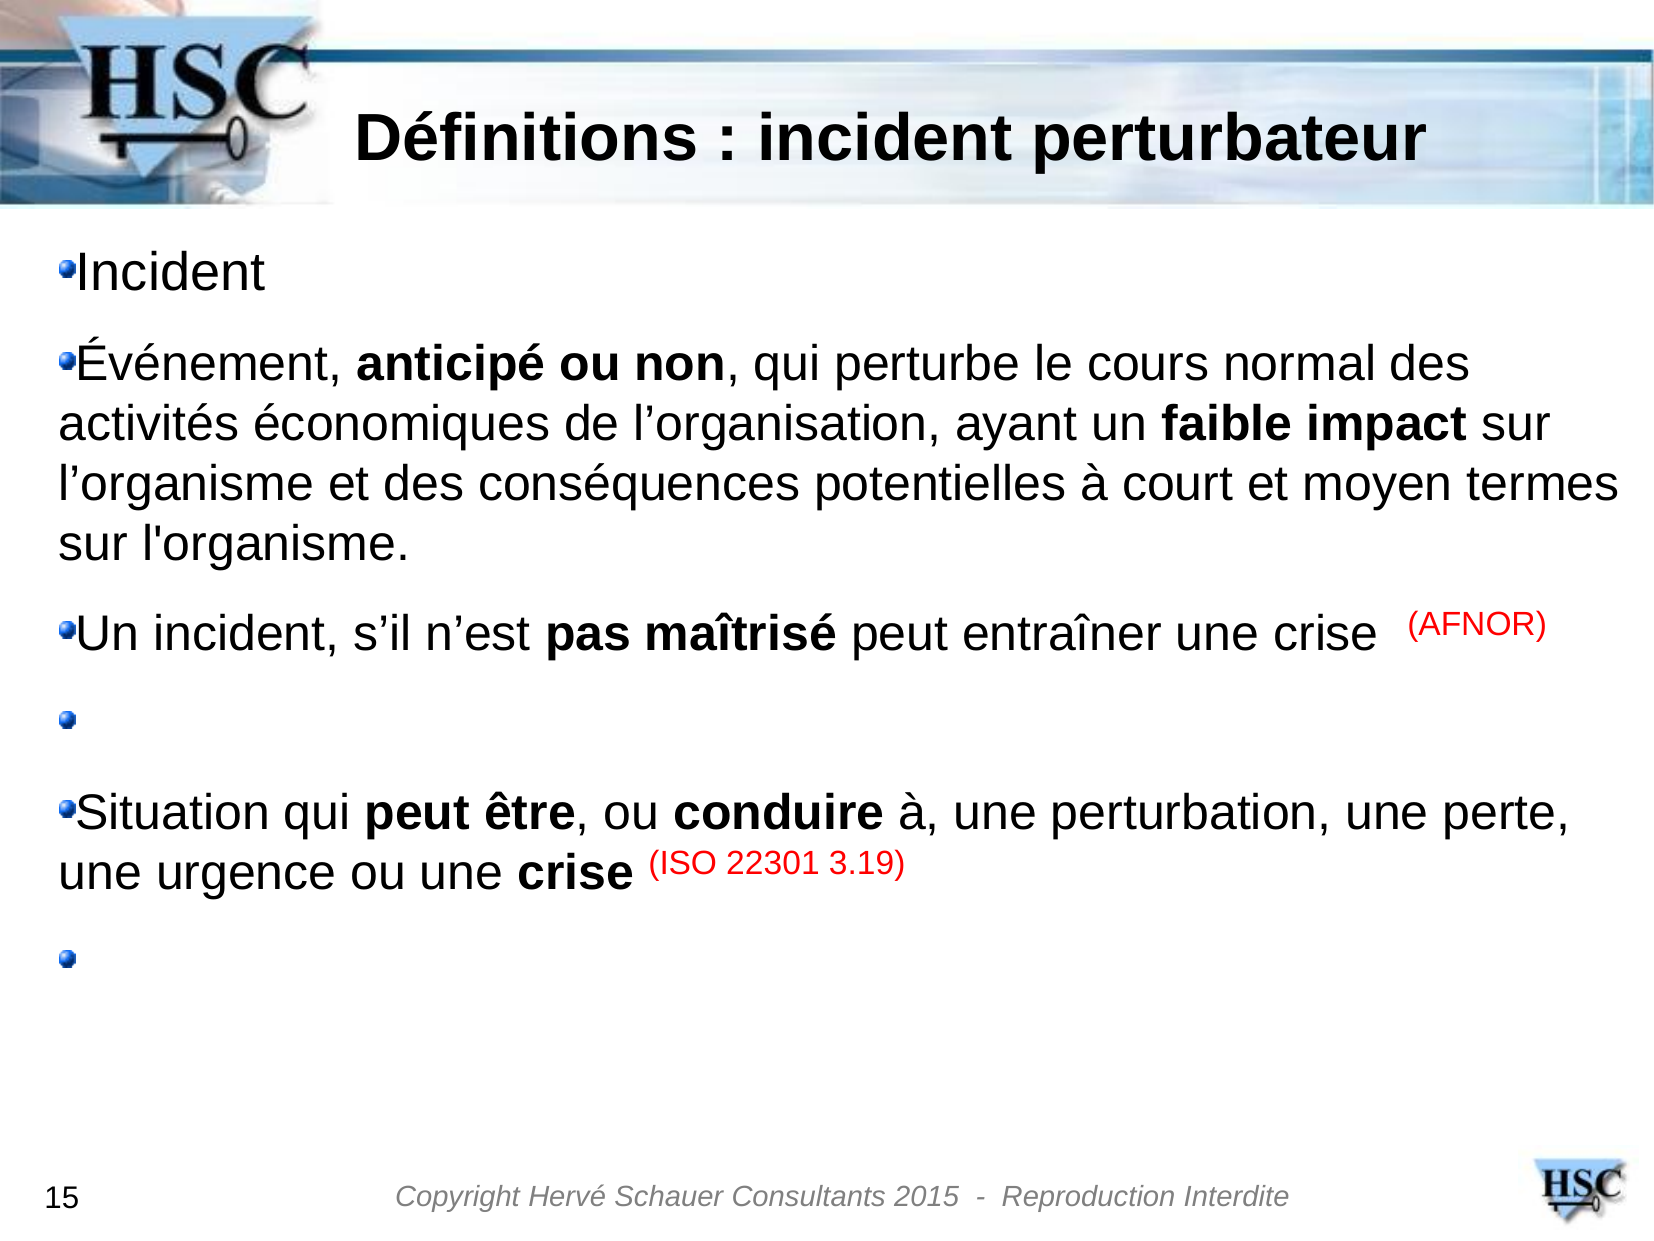

# Définitions : incident perturbateur
Incident
Événement, anticipé ou non, qui perturbe le cours normal des activités économiques de l’organisation, ayant un faible impact sur l’organisme et des conséquences potentielles à court et moyen termes sur l'organisme.
Un incident, s’il n’est pas maîtrisé peut entraîner une crise (AFNOR)
Situation qui peut être, ou conduire à, une perturbation, une perte, une urgence ou une crise (ISO 22301 3.19)